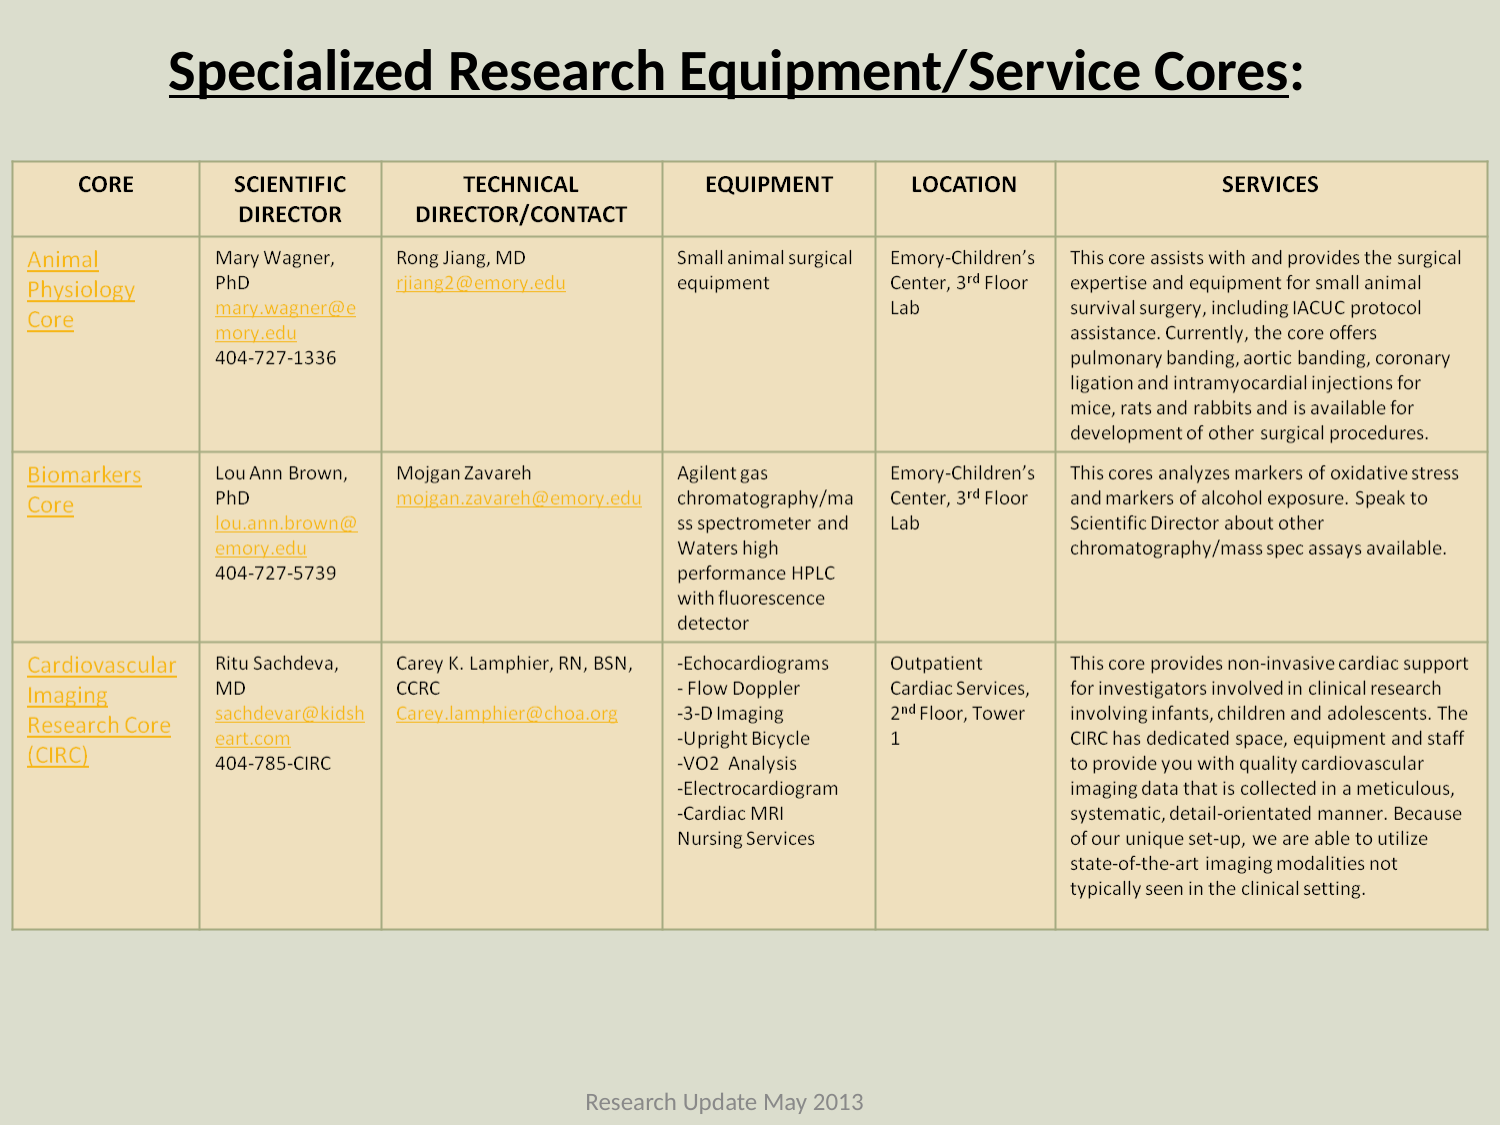

Specialized Research Equipment/Service Cores:
Research Update May 2013